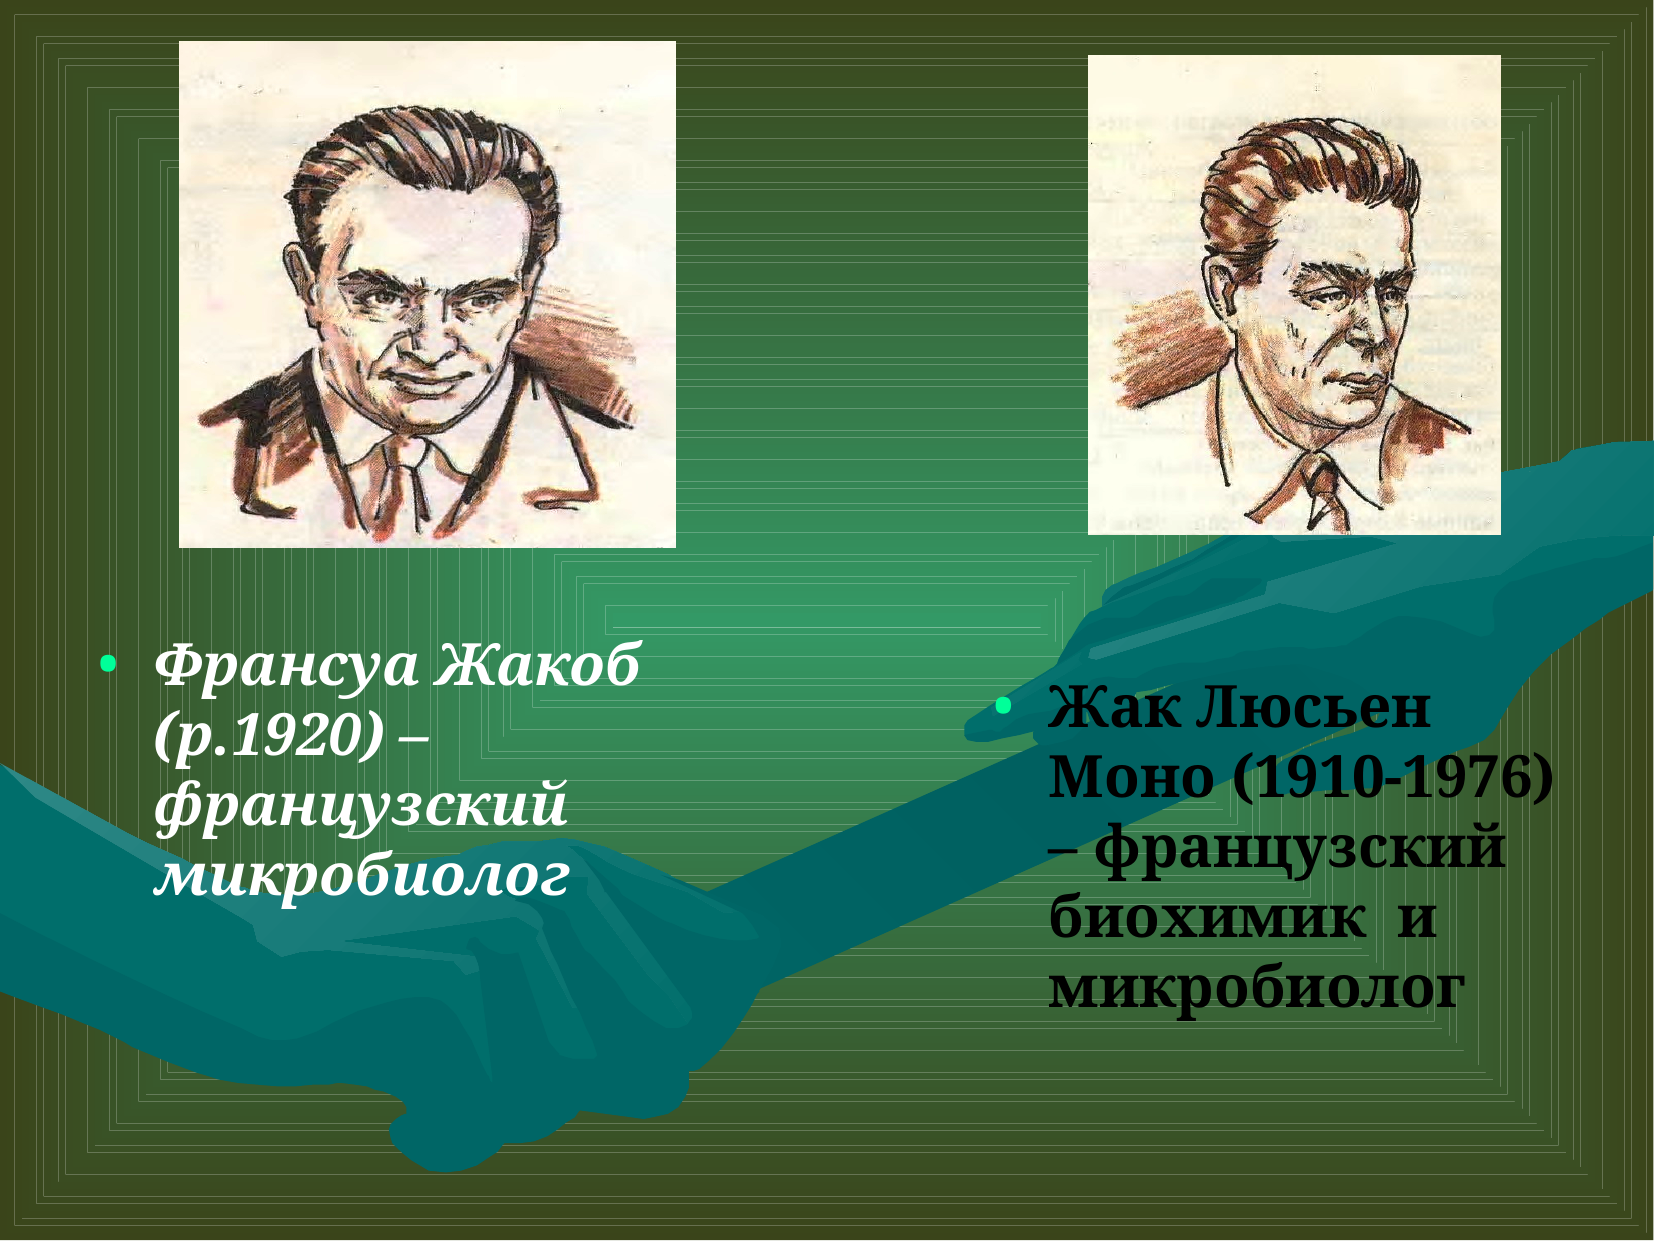

Франсуа Жакоб (р.1920) – французский микробиолог
Жак Люсьен Моно (1910-1976) – французский биохимик и микробиолог